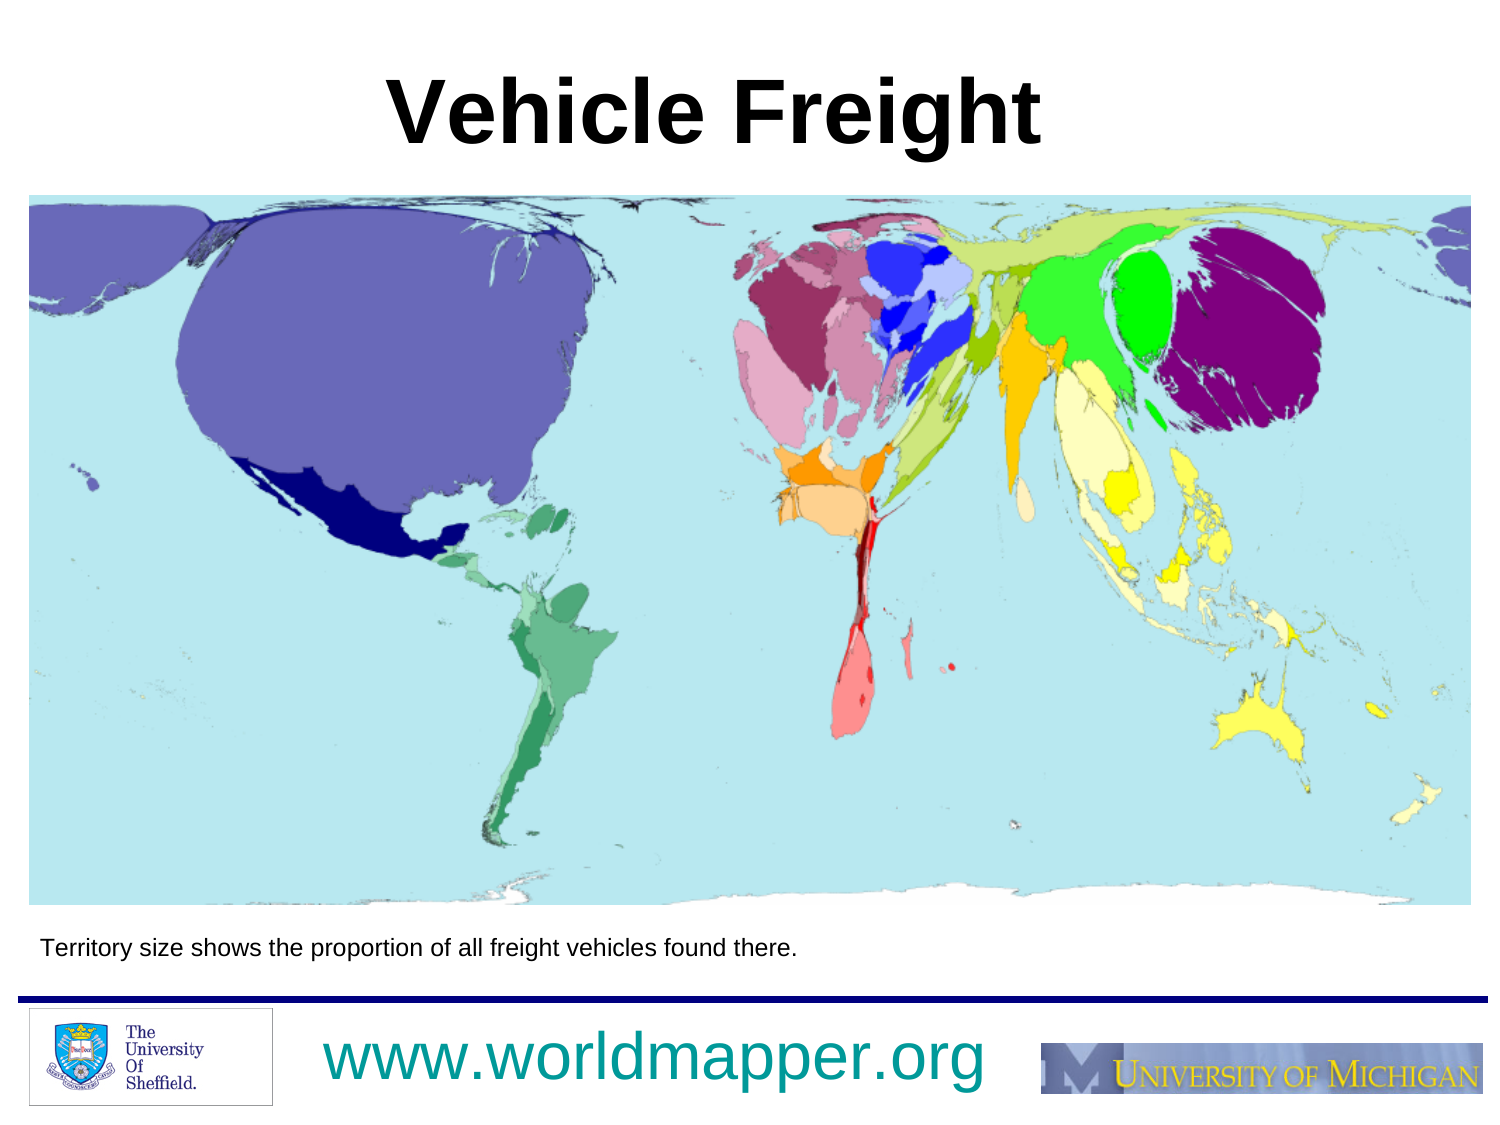

# Vehicle Freight
Territory size shows the proportion of all freight vehicles found there.